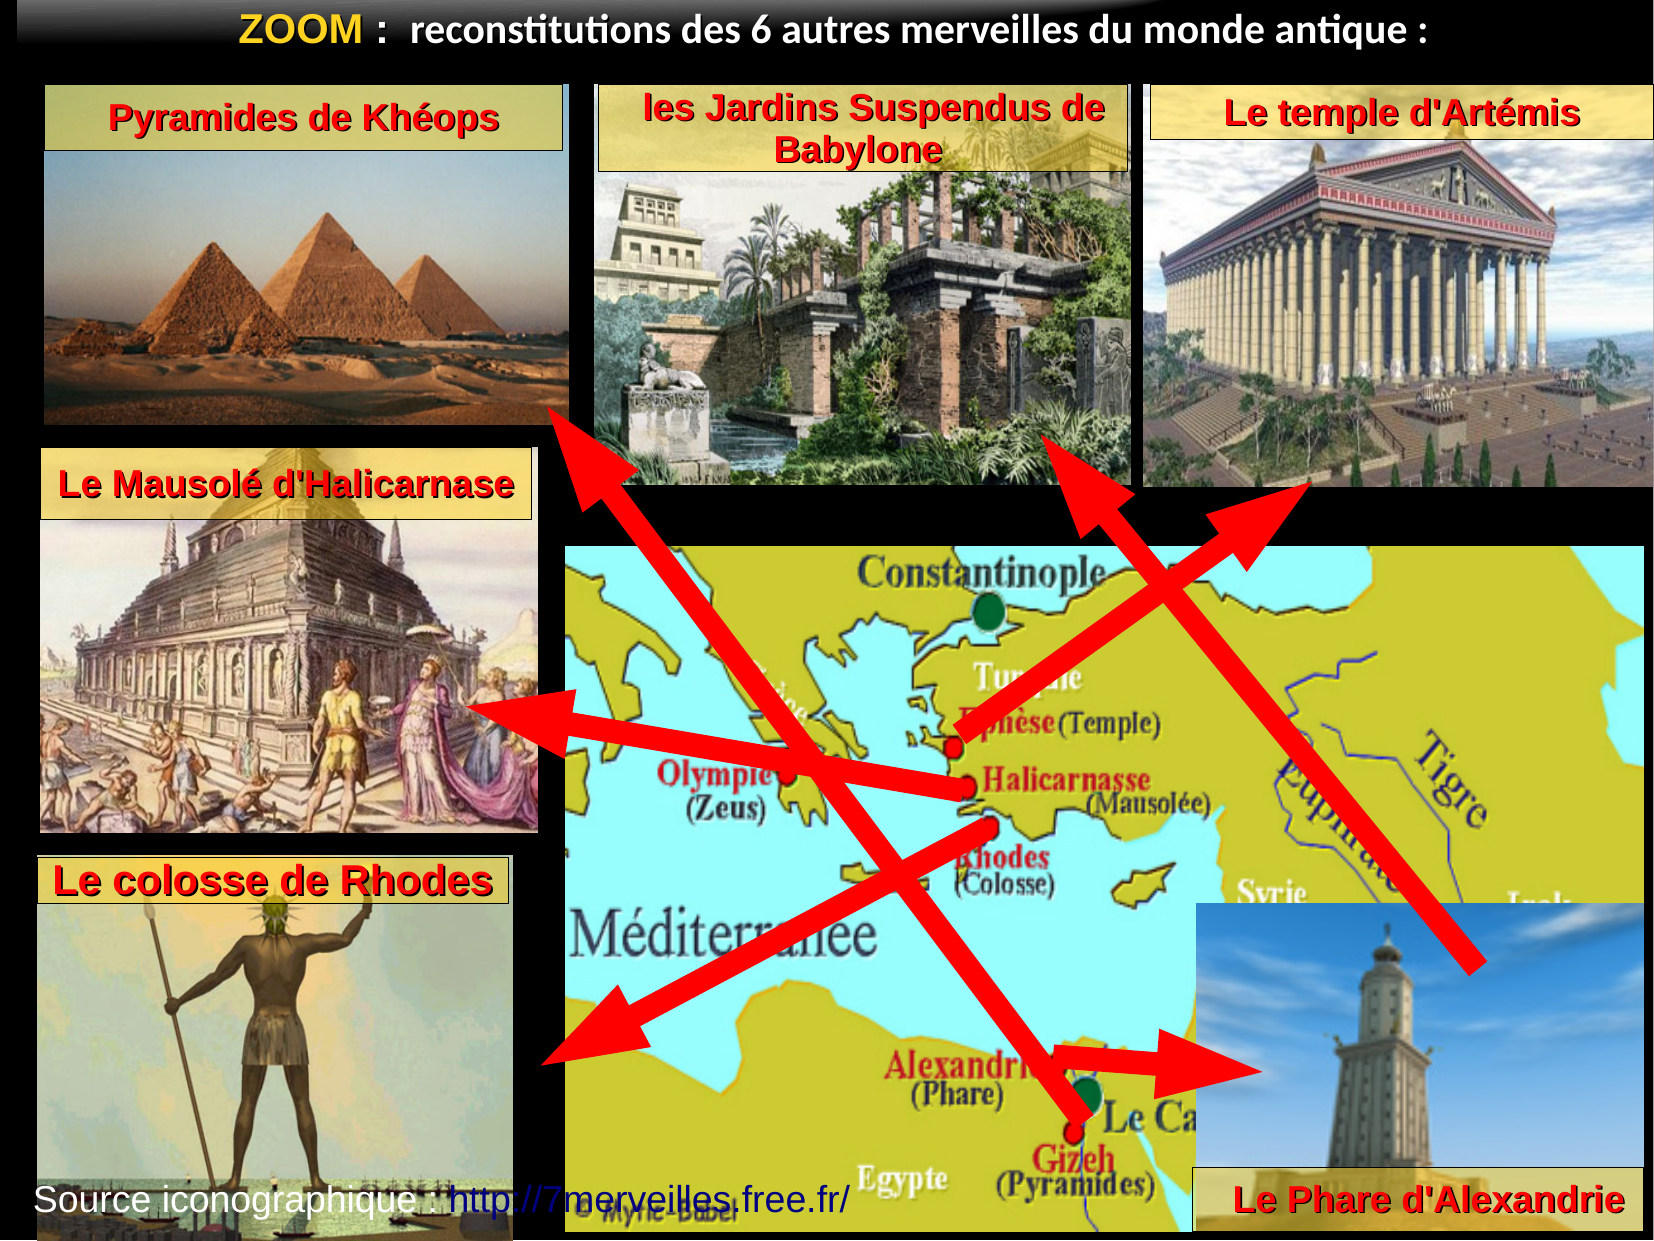

ZOOM : reconstitutions des 6 autres merveilles du monde antique :
 les Jardins Suspendus de
Babylone
 Le temple d'Artémis
 Pyramides de Khéops
Le Mausolé d'Halicarnase
 Le colosse de Rhodes
Source iconographique : http://7merveilles.free.fr/
 Le Phare d'Alexandrie